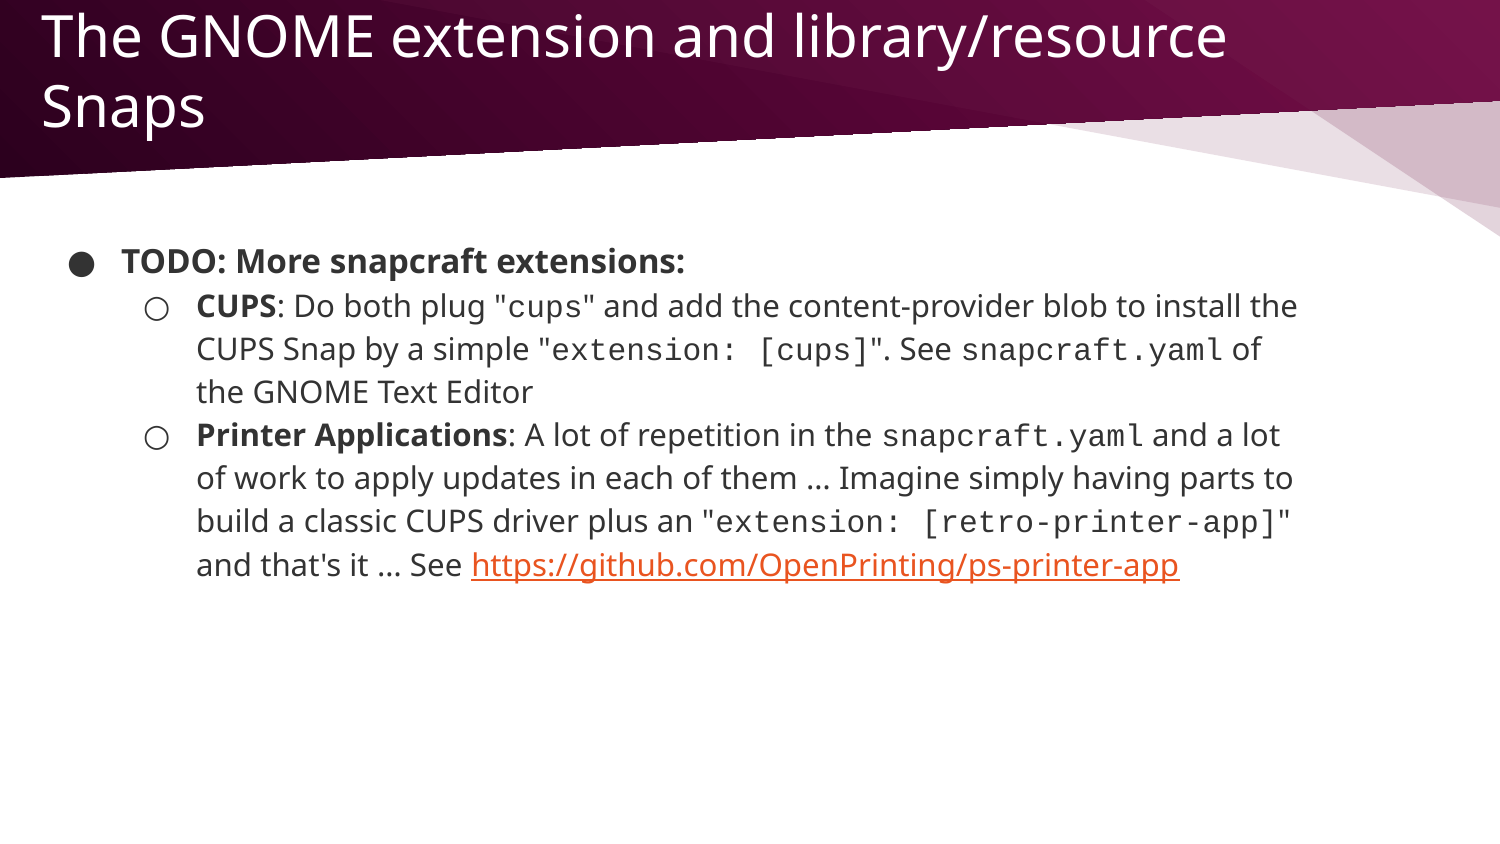

The GNOME extension and library/resource Snaps
# TODO: More snapcraft extensions:
CUPS: Do both plug "cups" and add the content-provider blob to install the CUPS Snap by a simple "extension: [cups]". See snapcraft.yaml of the GNOME Text Editor
Printer Applications: A lot of repetition in the snapcraft.yaml and a lot of work to apply updates in each of them … Imagine simply having parts to build a classic CUPS driver plus an "extension: [retro-printer-app]" and that's it … See https://github.com/OpenPrinting/ps-printer-app